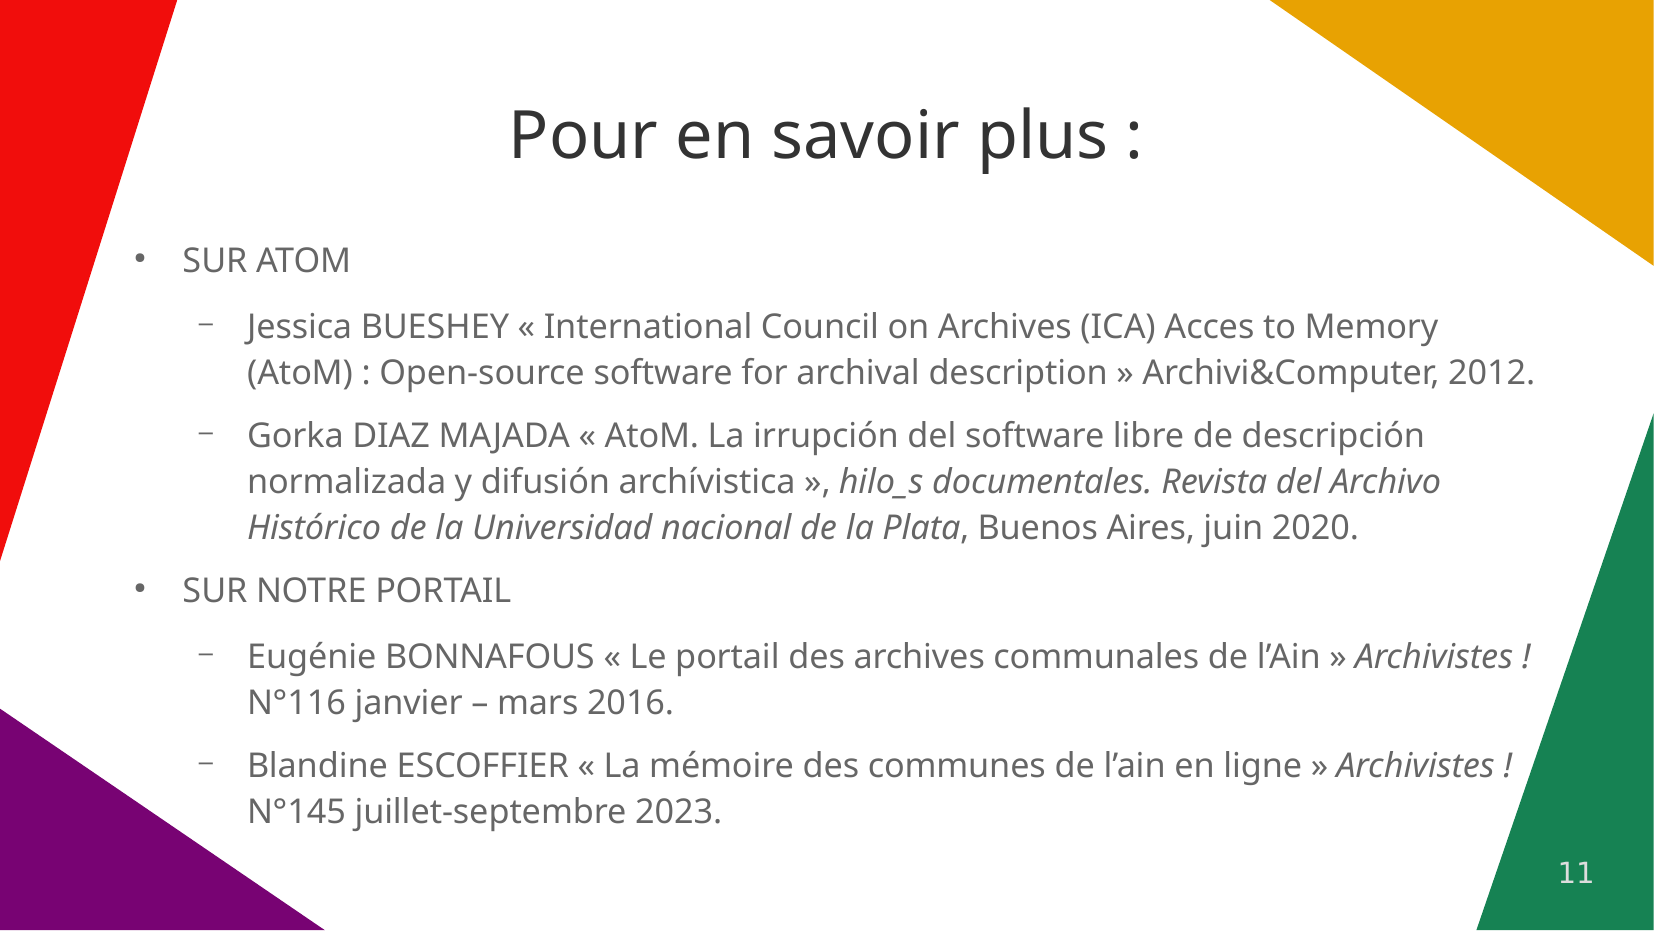

# Pour en savoir plus :
SUR ATOM
Jessica BUESHEY « International Council on Archives (ICA) Acces to Memory (AtoM) : Open-source software for archival description » Archivi&Computer, 2012.
Gorka DIAZ MAJADA « AtoM. La irrupción del software libre de descripción normalizada y difusión archívistica », hilo_s documentales. Revista del Archivo Histórico de la Universidad nacional de la Plata, Buenos Aires, juin 2020.
SUR NOTRE PORTAIL
Eugénie BONNAFOUS « Le portail des archives communales de l’Ain » Archivistes ! N°116 janvier – mars 2016.
Blandine ESCOFFIER « La mémoire des communes de l’ain en ligne » Archivistes ! N°145 juillet-septembre 2023.
11